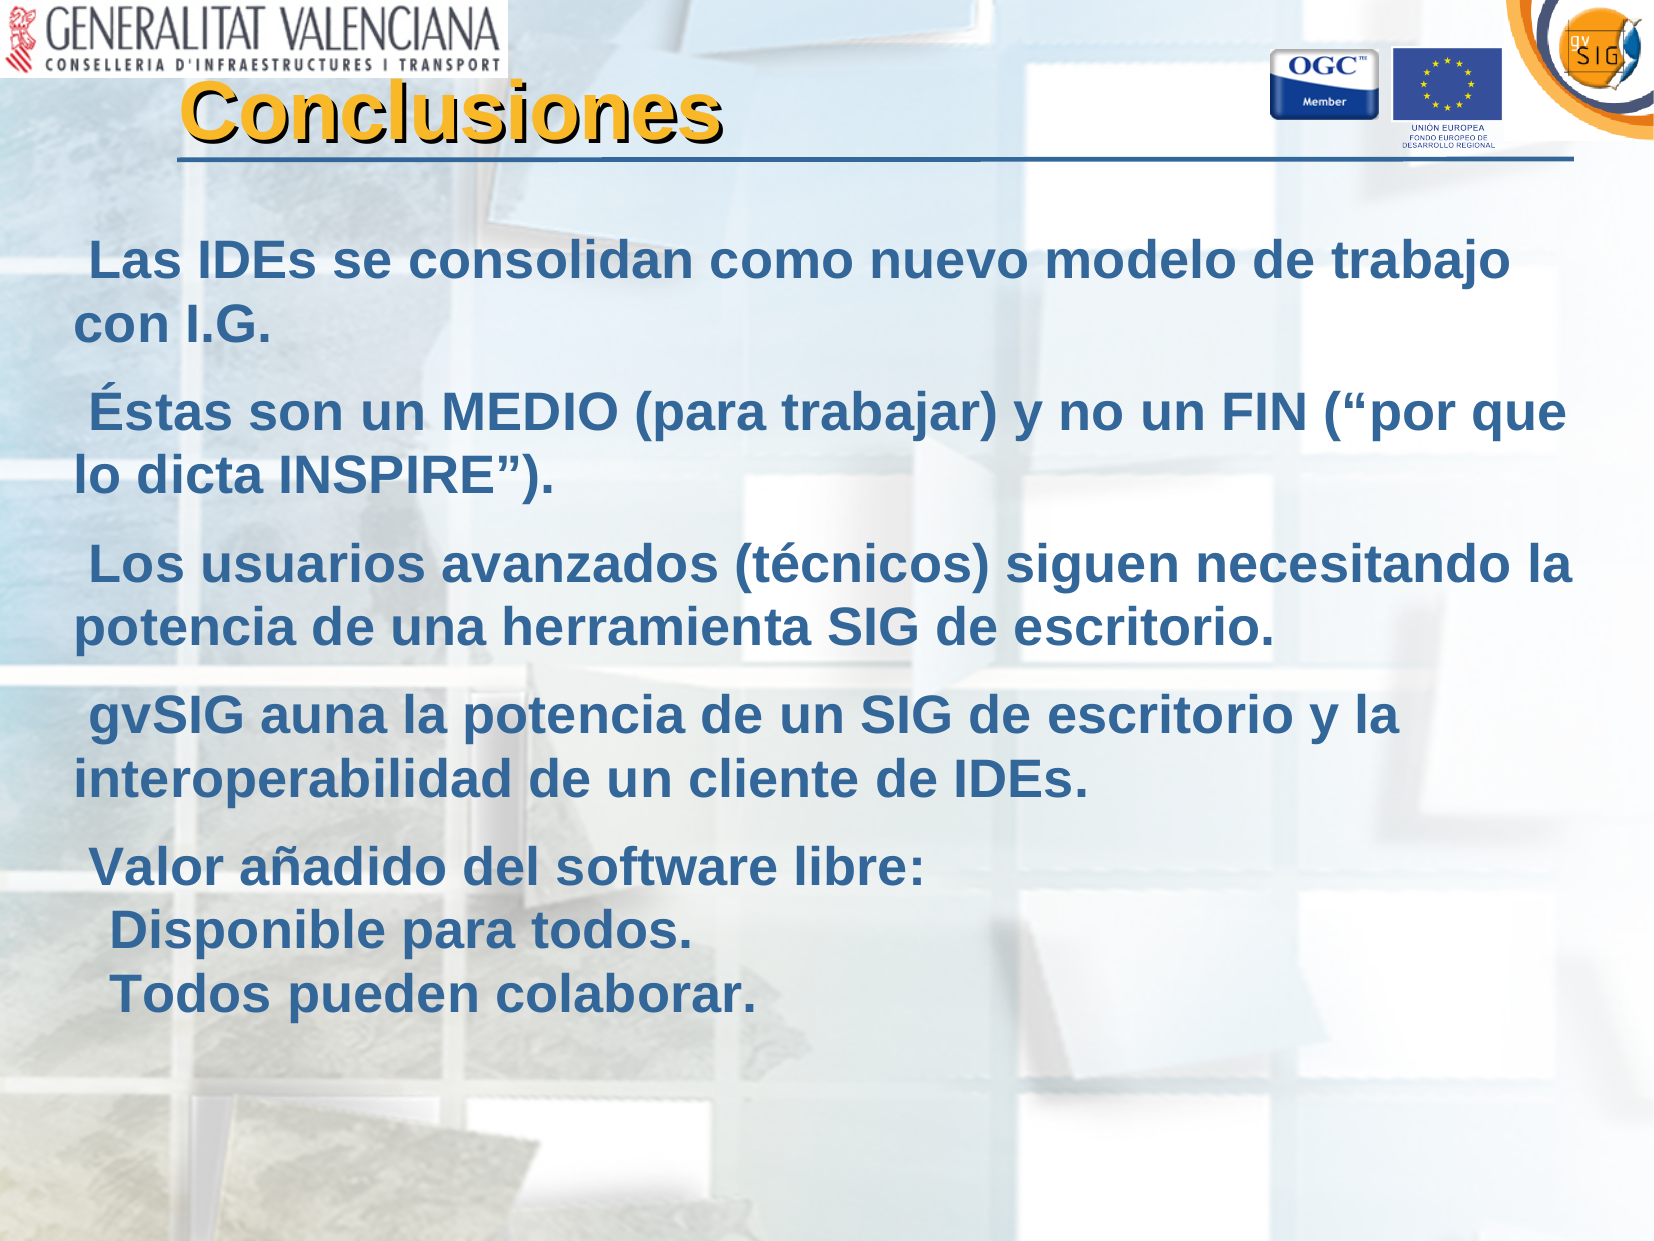

# Conclusiones
 Las IDEs se consolidan como nuevo modelo de trabajo con I.G.
 Éstas son un MEDIO (para trabajar) y no un FIN (“por que lo dicta INSPIRE”).
 Los usuarios avanzados (técnicos) siguen necesitando la potencia de una herramienta SIG de escritorio.
 gvSIG auna la potencia de un SIG de escritorio y la interoperabilidad de un cliente de IDEs.
 Valor añadido del software libre:
Disponible para todos.
Todos pueden colaborar.